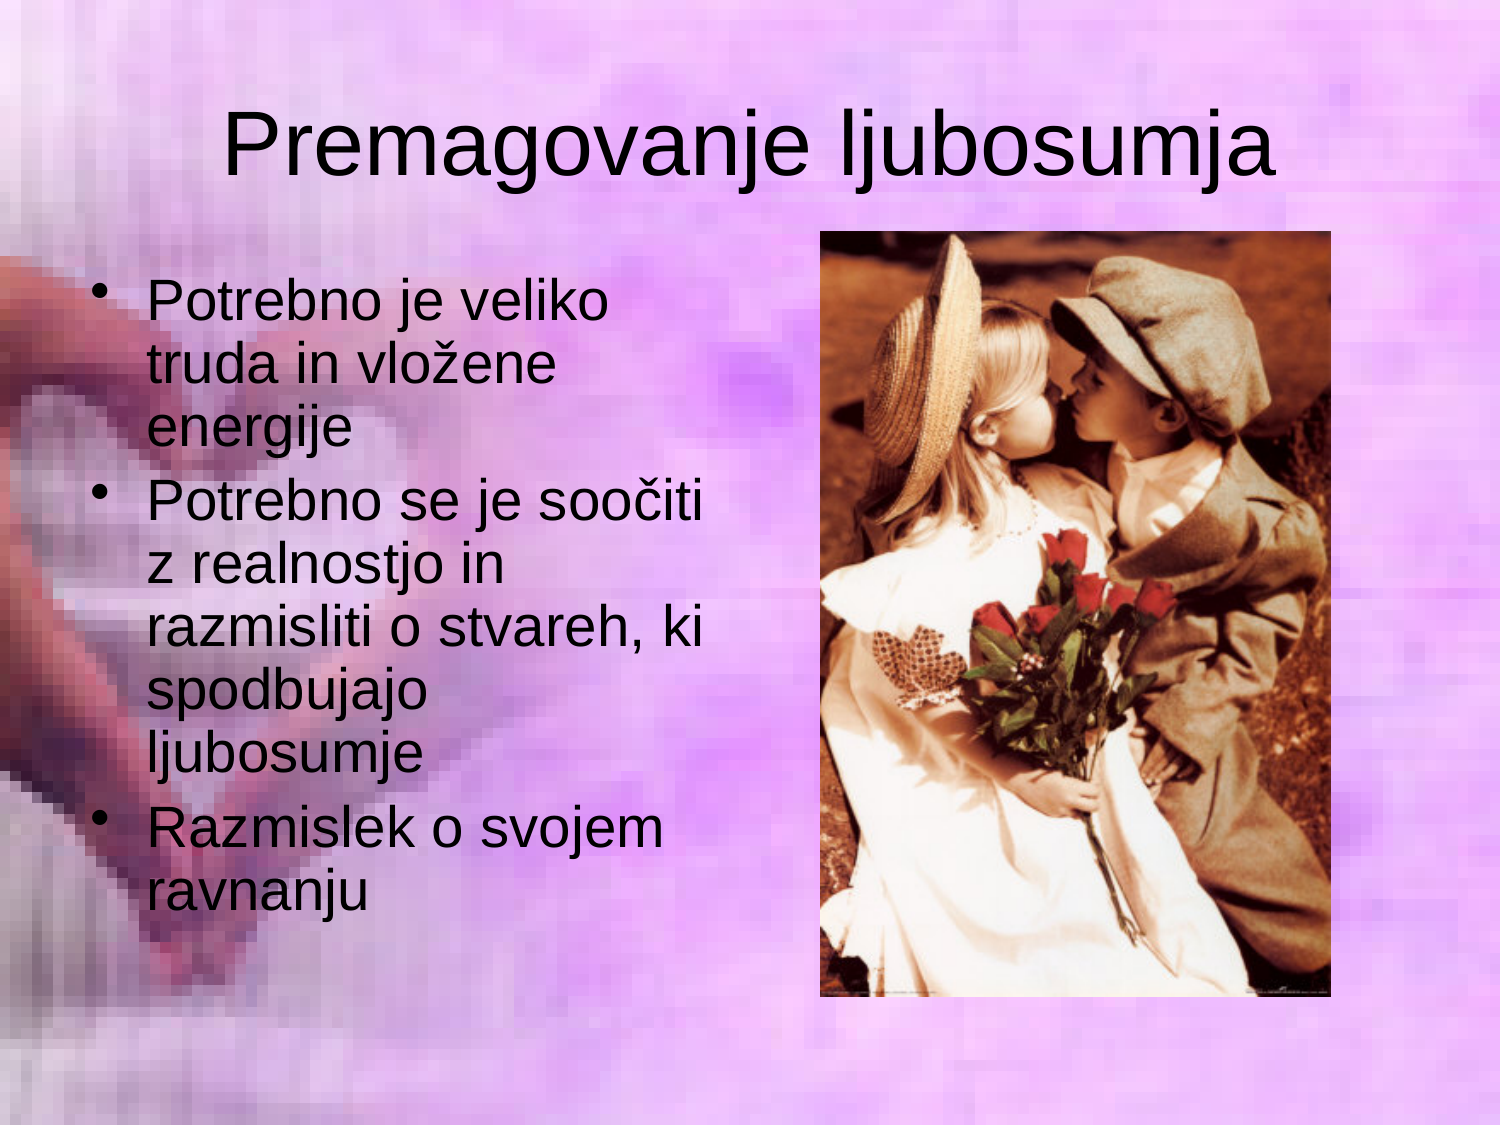

# Premagovanje ljubosumja
Potrebno je veliko truda in vložene energije
Potrebno se je soočiti z realnostjo in razmisliti o stvareh, ki spodbujajo ljubosumje
Razmislek o svojem ravnanju